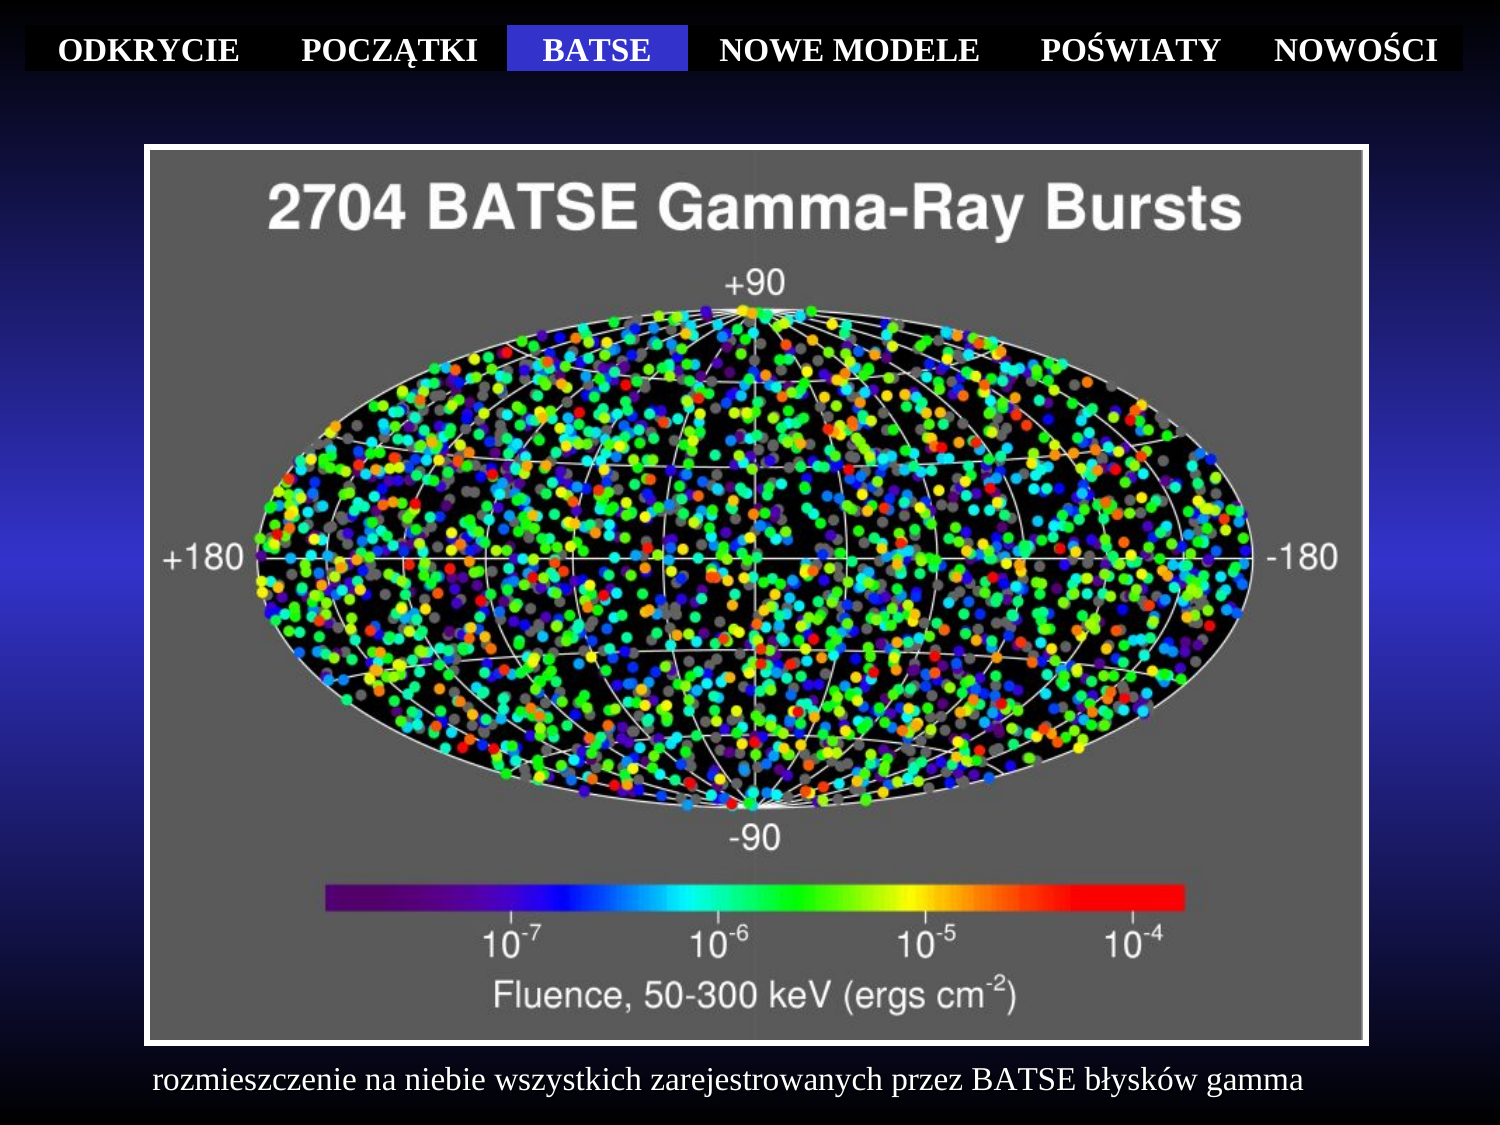

| ODKRYCIE | POCZĄTKI | BATSE | NOWE MODELE | POŚWIATY | NOWOŚCI |
| --- | --- | --- | --- | --- | --- |
rozmieszczenie na niebie wszystkich zarejestrowanych przez BATSE błysków gamma